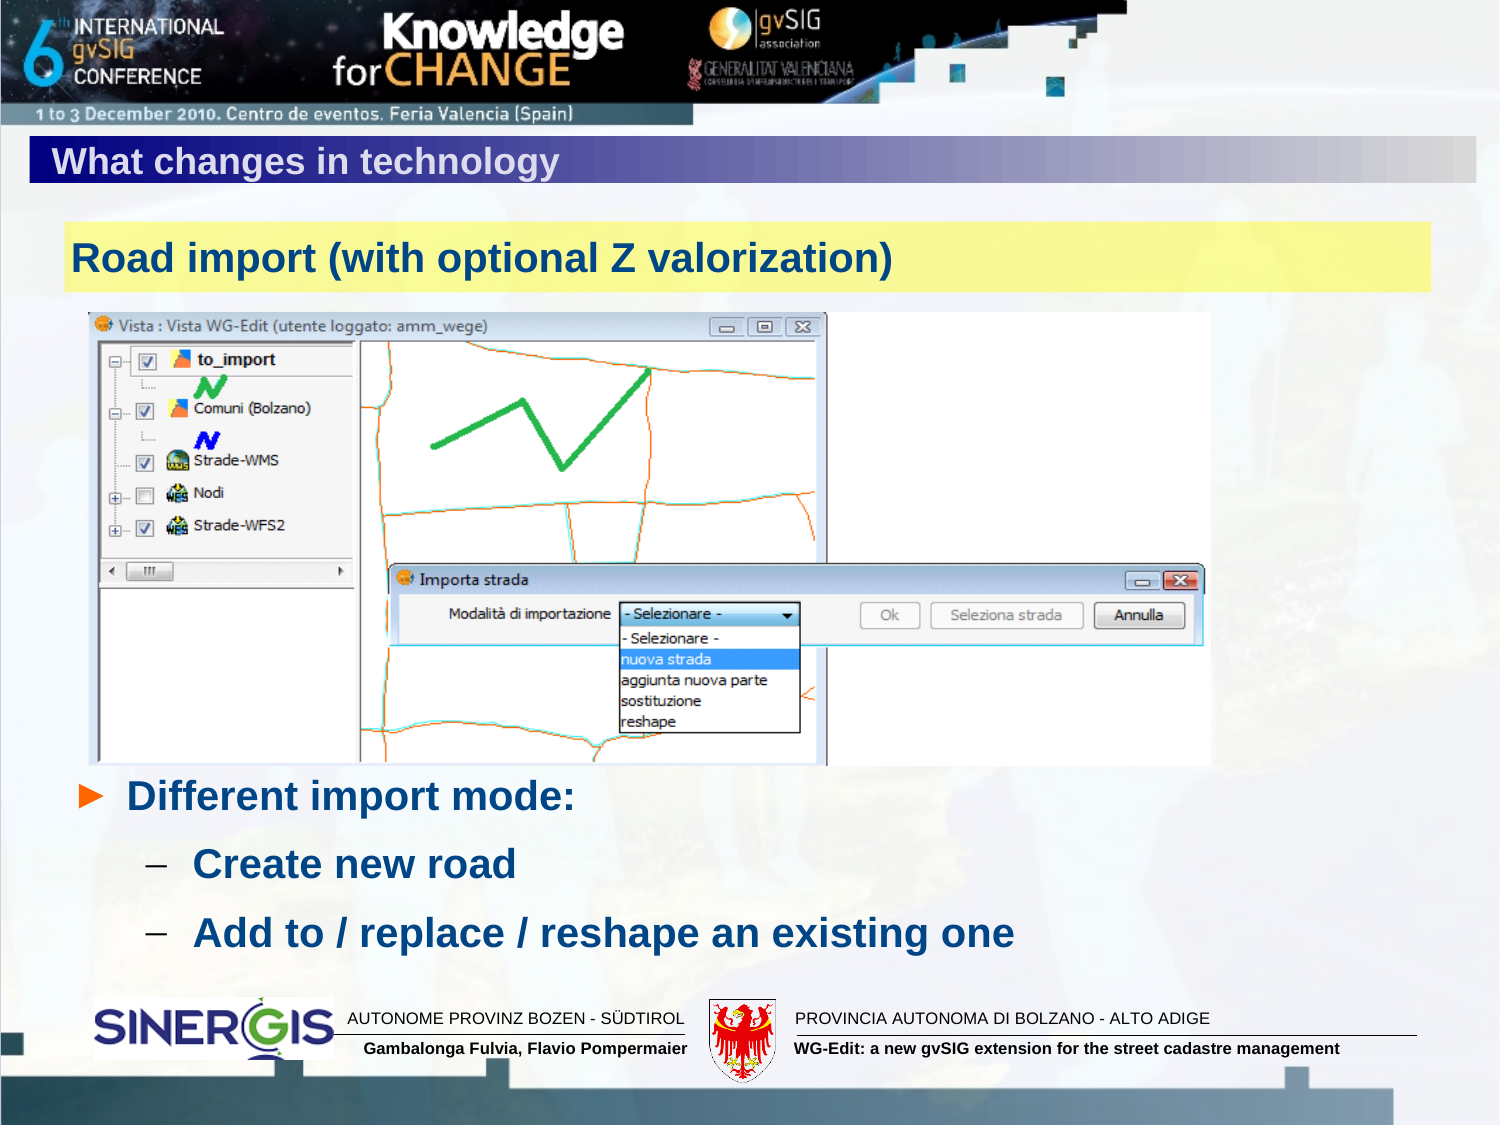

What changes in technology
Road import (with optional Z valorization)
Different import mode:
Create new road
Add to / replace / reshape an existing one